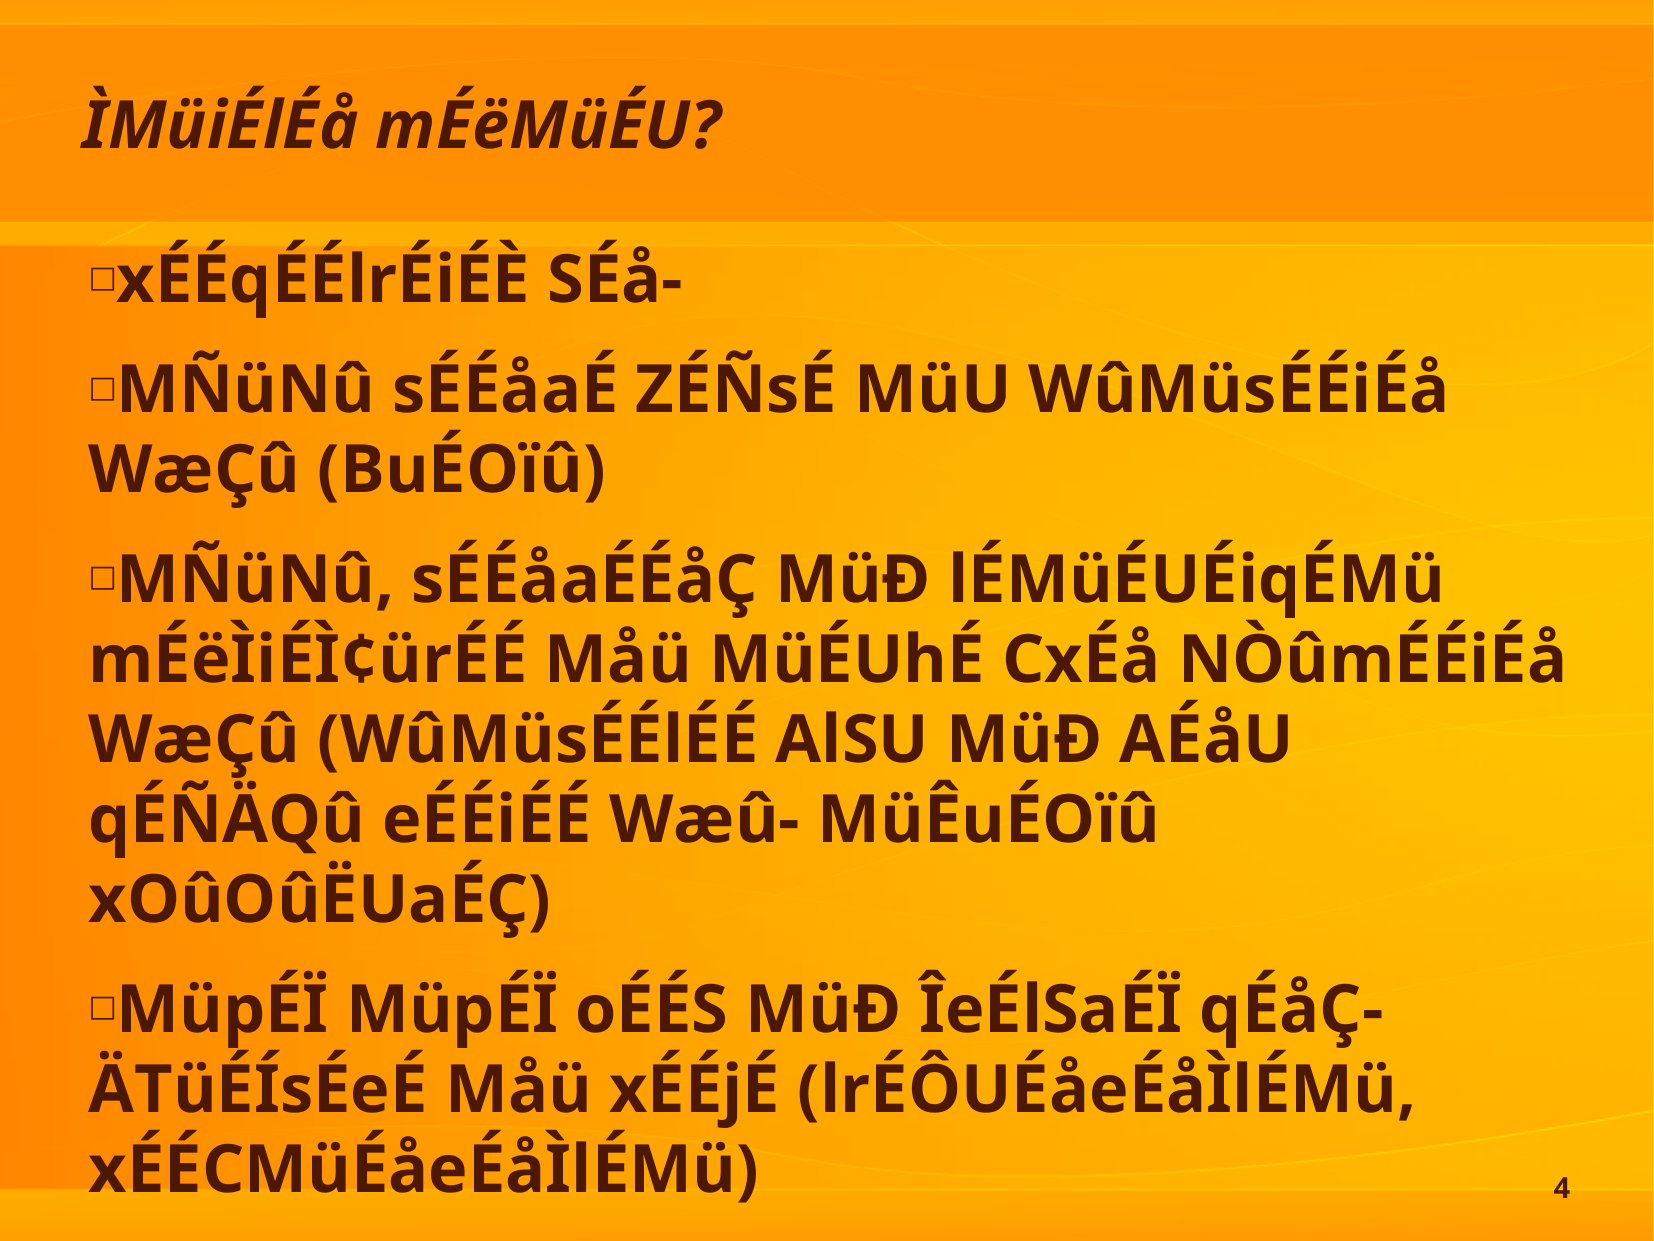

# ÌMüiÉlÉå mÉëMüÉU?
xÉÉqÉÉlrÉiÉÈ SÉå-
MÑüNû sÉÉåaÉ ZÉÑsÉ MüU WûMüsÉÉiÉå WæÇû (BuÉOïû)
MÑüNû, sÉÉåaÉÉåÇ MüÐ lÉMüÉUÉiqÉMü mÉëÌiÉÌ¢ürÉÉ Måü MüÉUhÉ CxÉå NÒûmÉÉiÉå WæÇû (WûMüsÉÉlÉÉ AlSU MüÐ AÉåU qÉÑÄQû eÉÉiÉÉ Wæû- MüÊuÉOïû xOûOûËUaÉÇ)
MüpÉÏ MüpÉÏ oÉÉS MüÐ ÎeÉlSaÉÏ qÉåÇ- ÄTüÉÍsÉeÉ Måü xÉÉjÉ (lrÉÔUÉåeÉåÌlÉMü, xÉÉCMüÉåeÉåÌlÉMü)